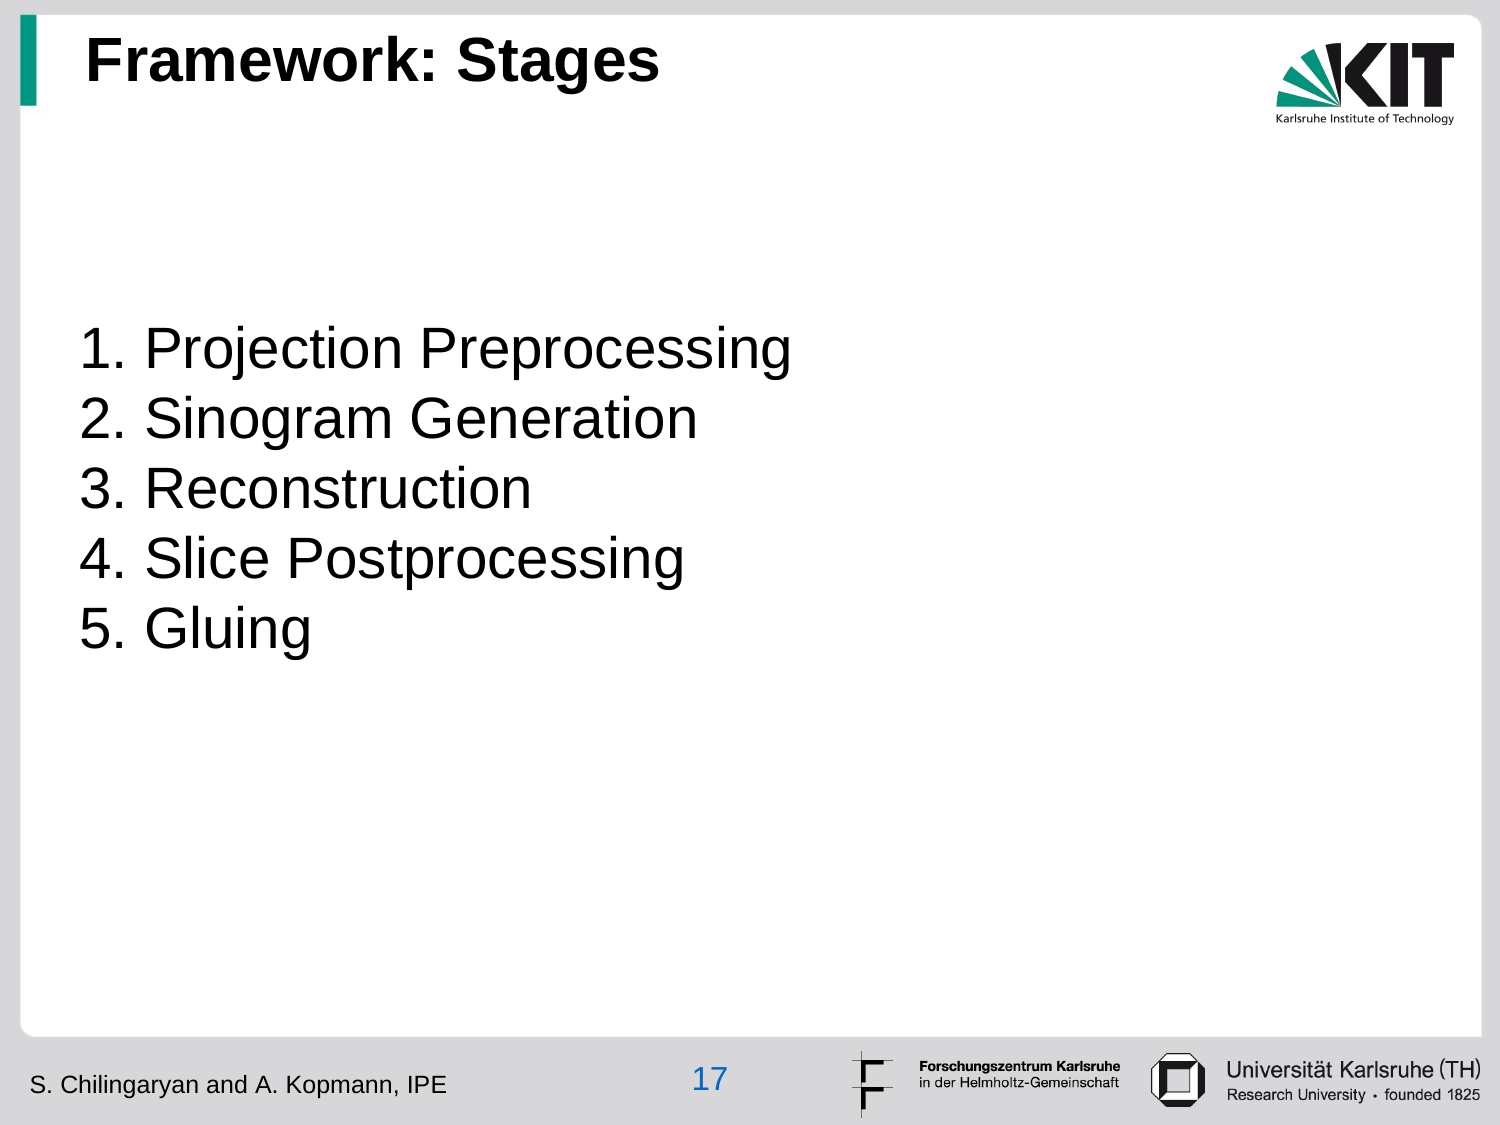

# Framework: Stages
1. Projection Preprocessing
2. Sinogram Generation
3. Reconstruction
4. Slice Postprocessing
5. Gluing
S. Chilingaryan and A. Kopmann, IPE